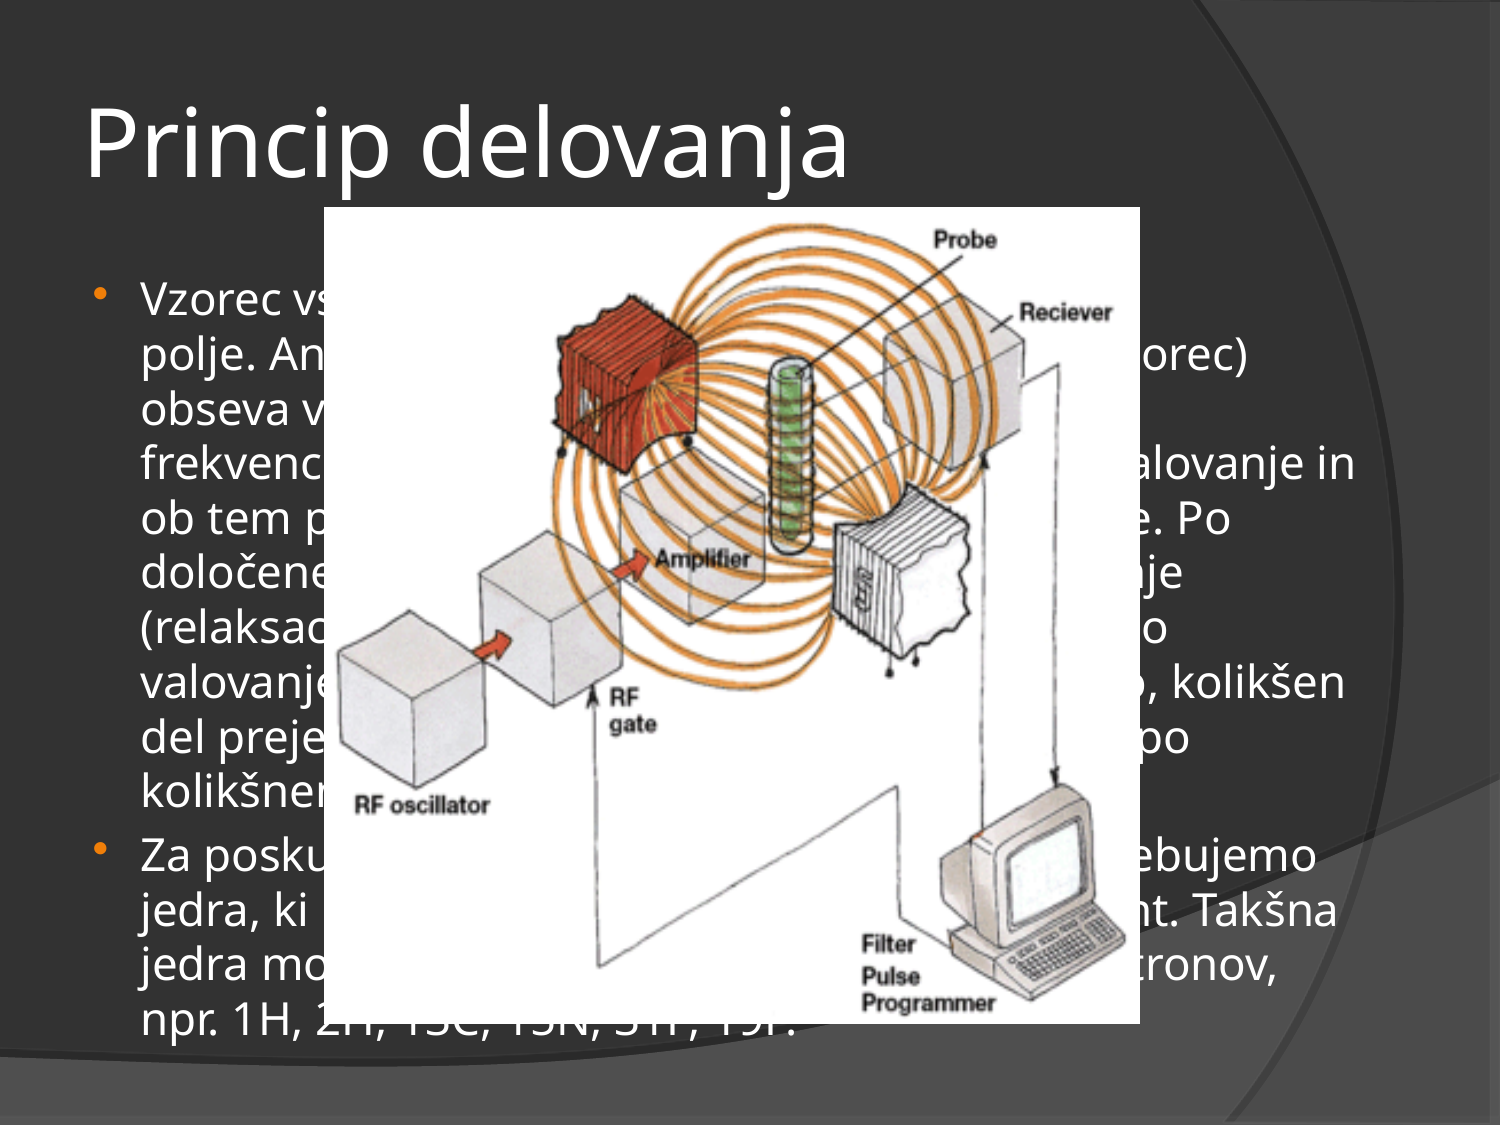

# Princip delovanja
Vzorec vstavimo v statično magnetno polje. Antena (navadno kar tuljava, ki obdaja vzorec) obseva vzorec z radijskimi valovi. Pri določeni frekvenci atomska jedra v vzorcu absorbirajo valovanje in ob tem preidejo iz osnovnega v vzbujeno stanje. Po določenem času se jedra vrnejo v osnovno stanje (relaksacija) in ob tem izsevajo elektromagnetno valovanje, kar zaznamo s tuljavo. Merimo lahko, kolikšen del prejete energije so jedra izsevala nazaj, ter po kolikšnem času.
Za poskus z jedrsko magnetno resonanco potrebujemo jedra, ki imajo od nič različen magnetni moment. Takšna jedra morajo imeti liho število protonov ali nevtronov, npr. 1H, 2H, 13C, 15N, 31P, 19F.